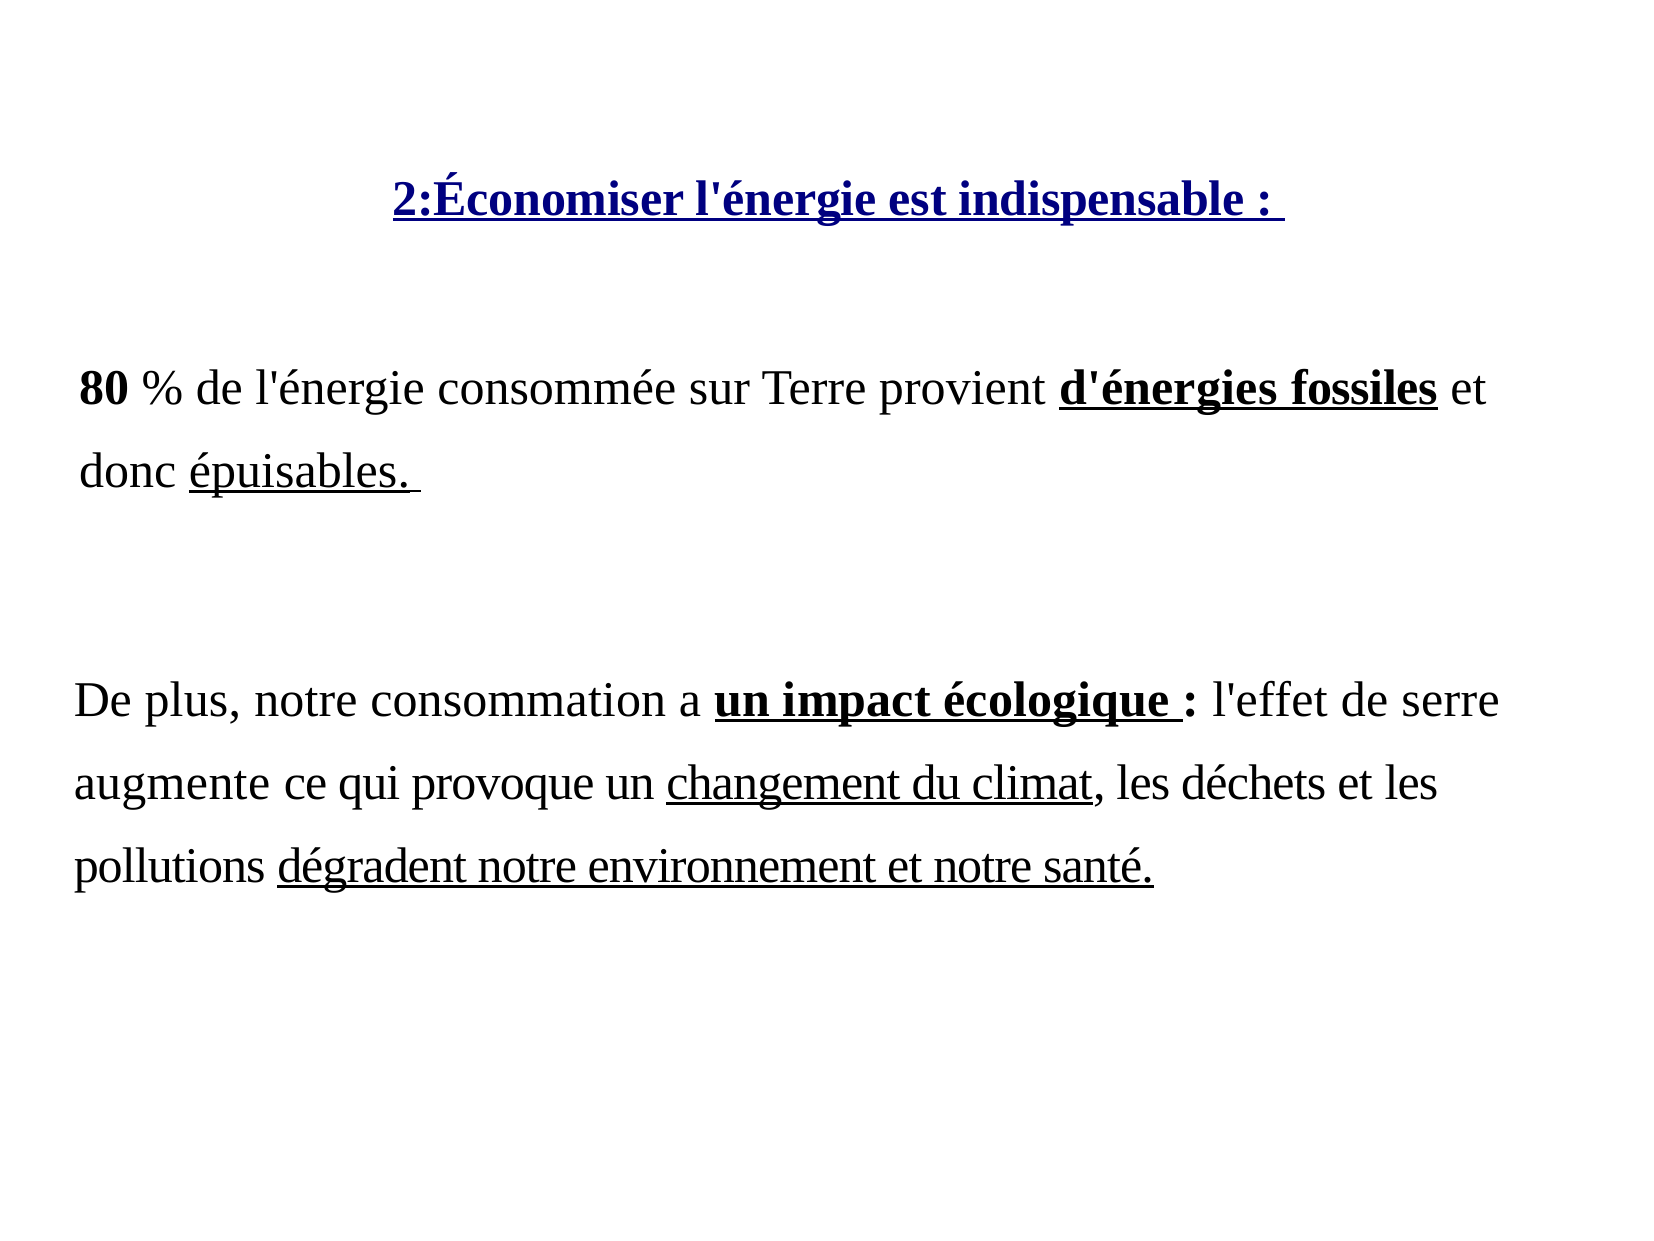

2:Économiser l'énergie est indispensable :
80 % de l'énergie consommée sur Terre provient d'énergies fossiles et donc épuisables.
De plus, notre consommation a un impact écologique : l'effet de serre augmente ce qui provoque un changement du climat, les déchets et les pollutions dégradent notre environnement et notre santé.